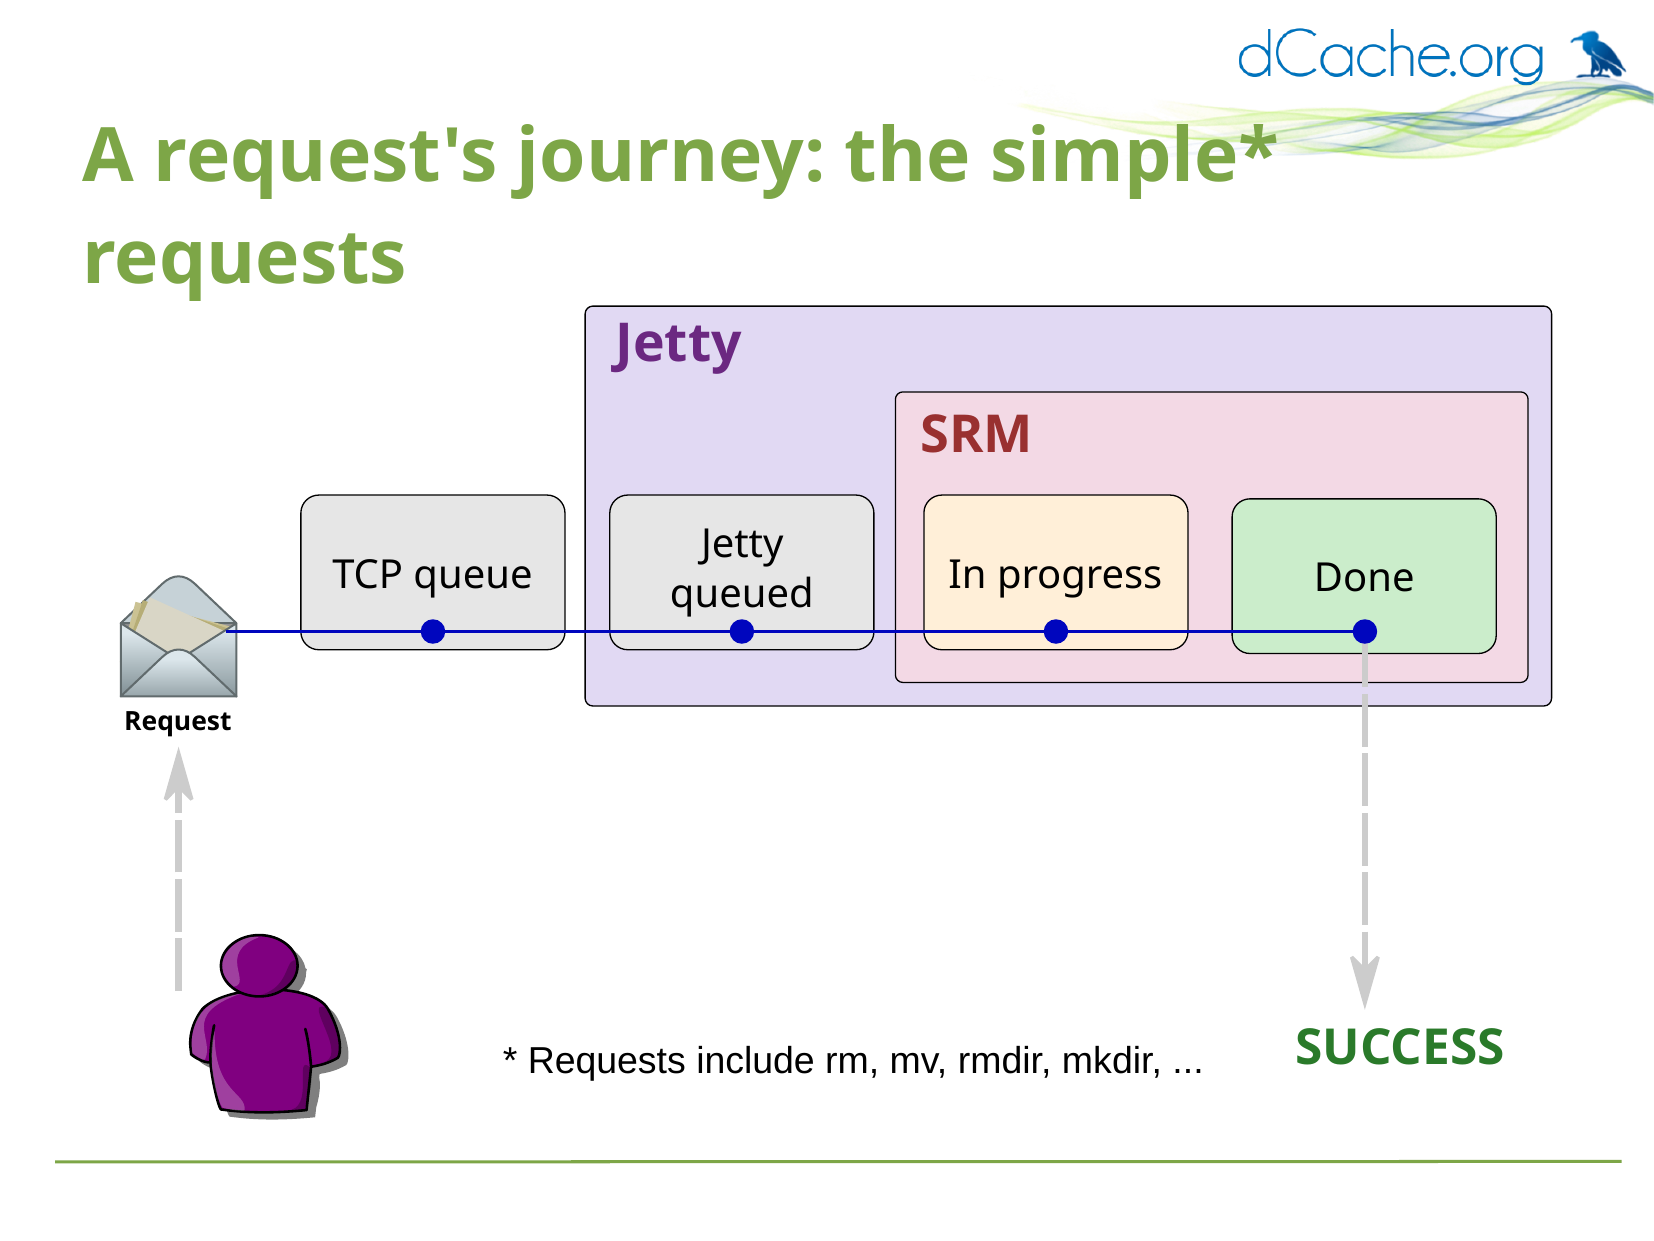

# A request's journey: the simple* requests
* Requests include rm, mv, rmdir, mkdir, ...